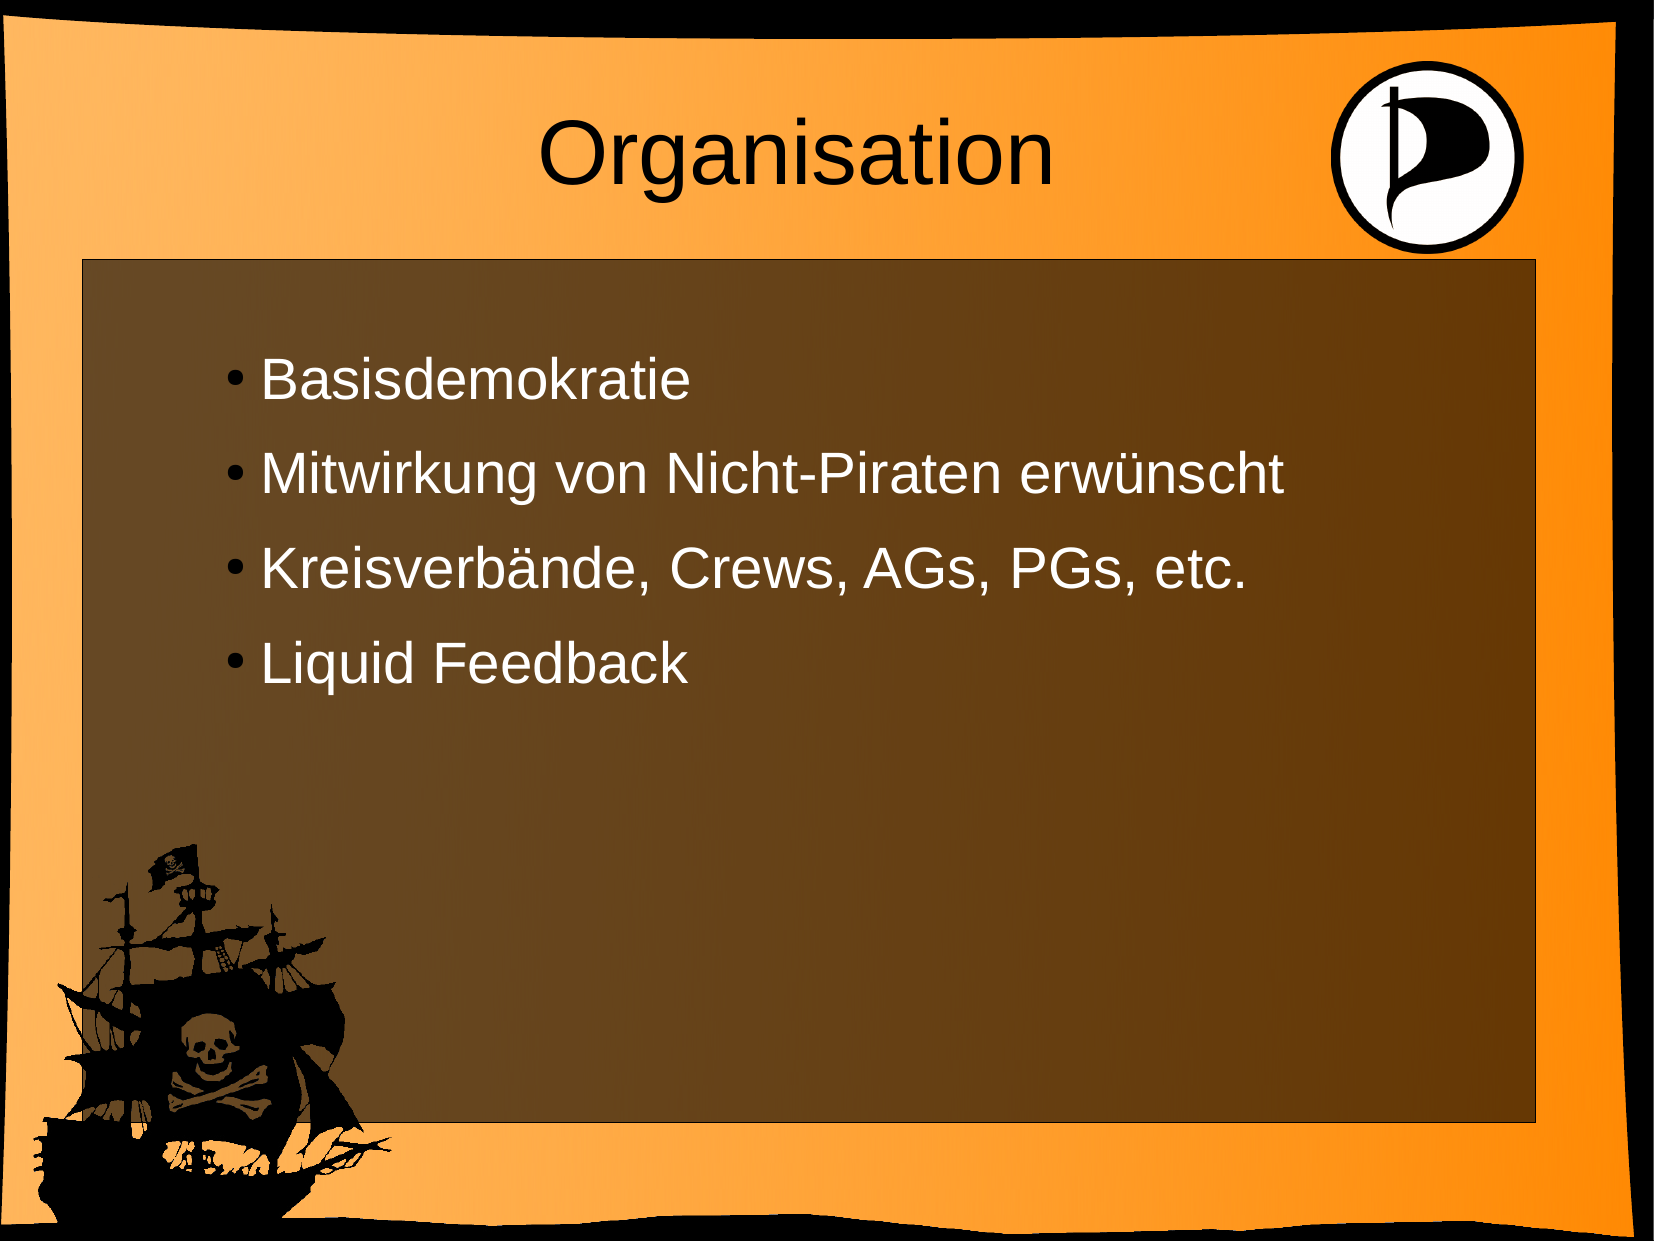

# Organisation
Basisdemokratie
Mitwirkung von Nicht-Piraten erwünscht
Kreisverbände, Crews, AGs, PGs, etc.
Liquid Feedback